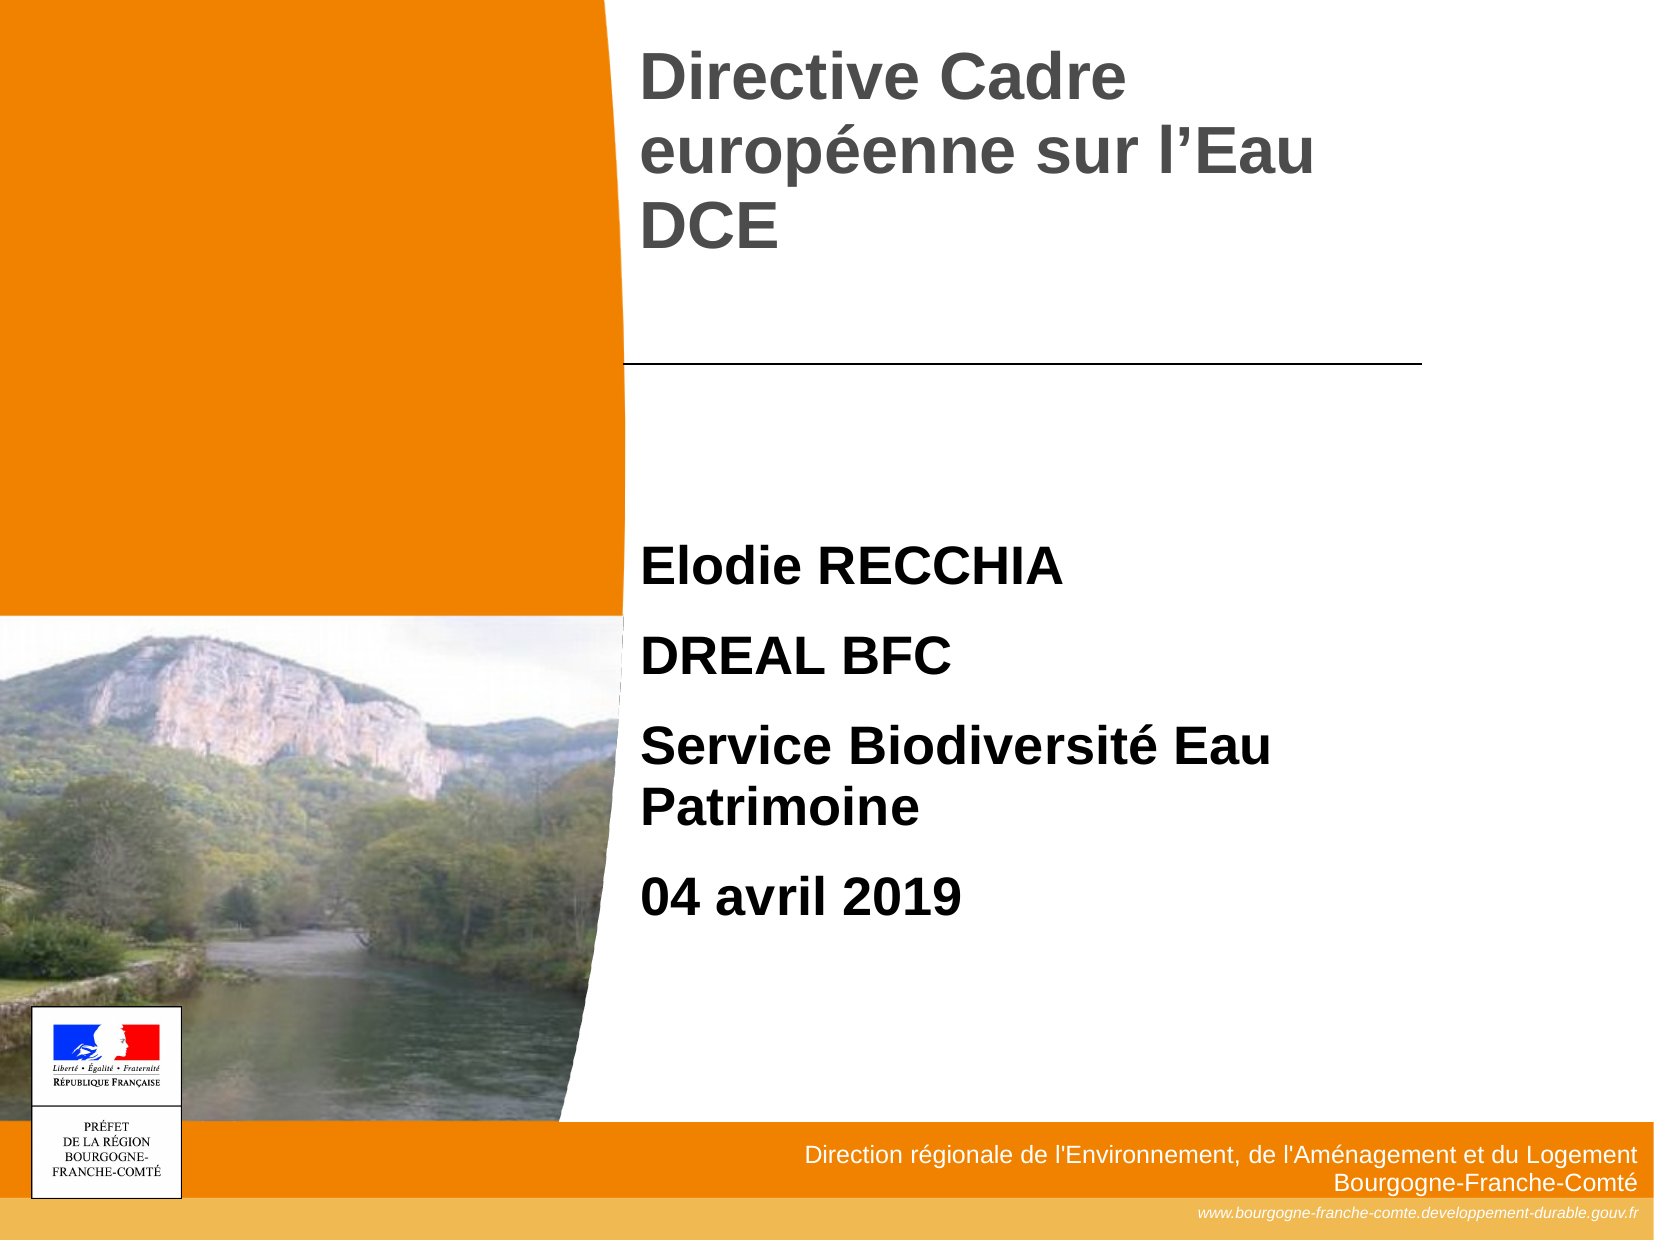

# Directive Cadre européenne sur l’Eau DCE
Elodie RECCHIA
DREAL BFC
Service Biodiversité Eau Patrimoine
04 avril 2019